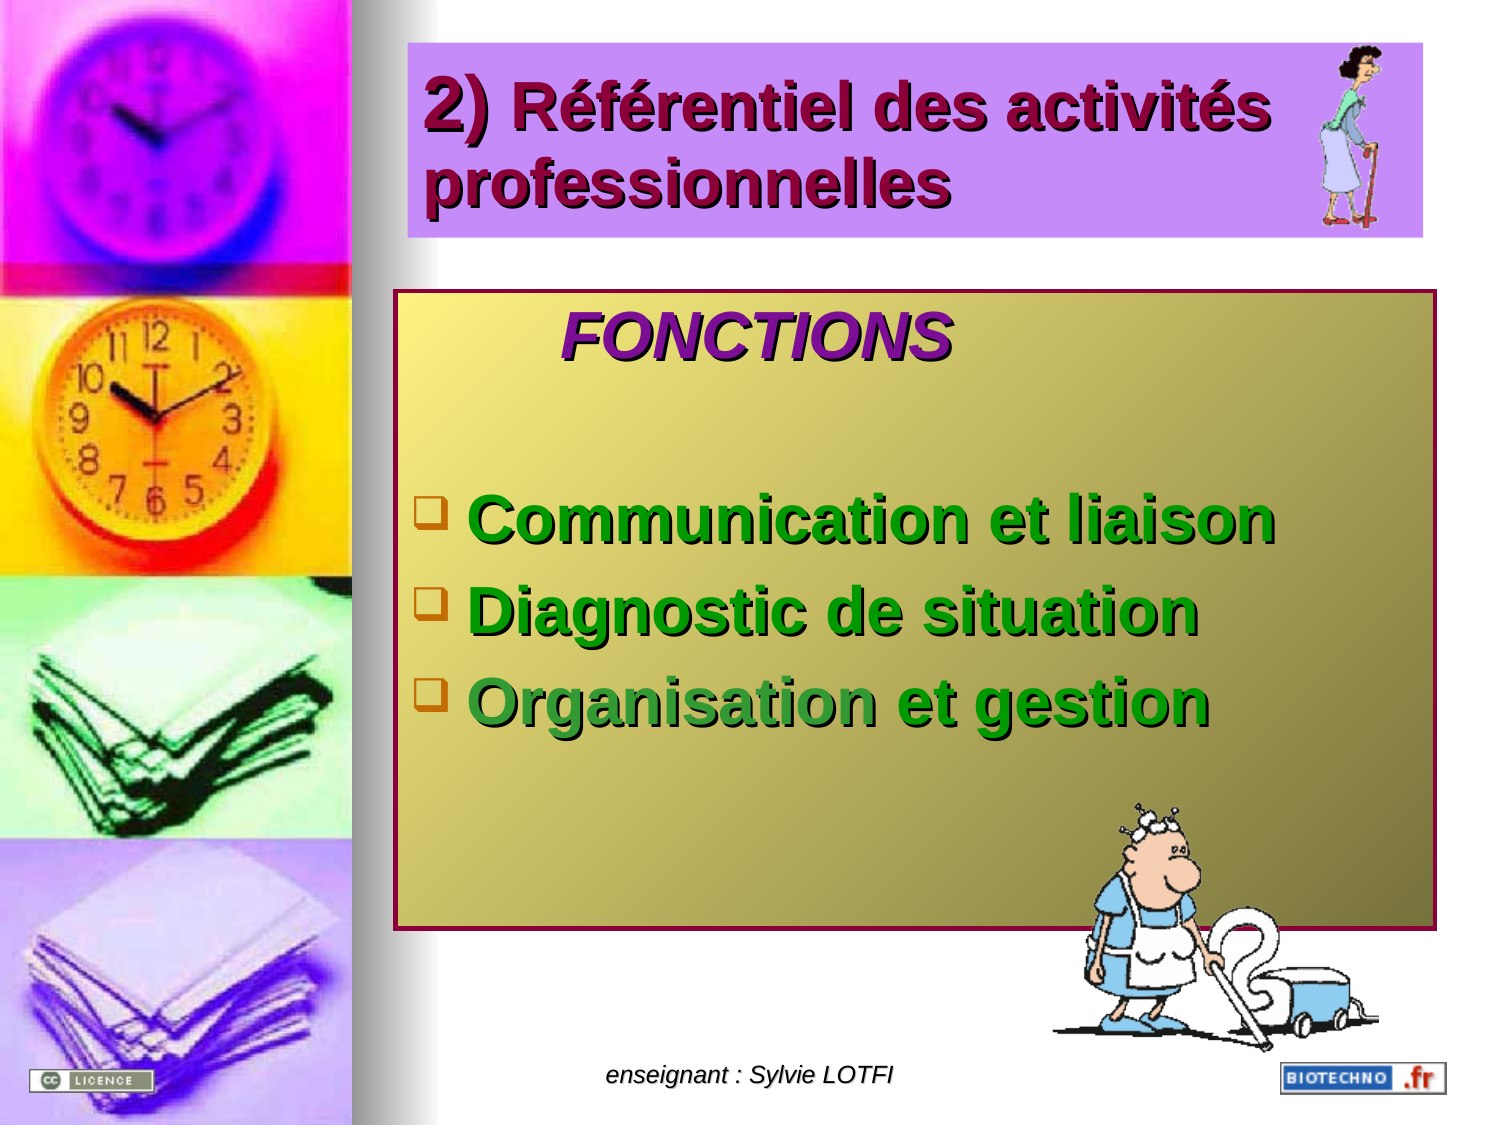

# 2) Référentiel des activités professionnelles
		FONCTIONS
Communication et liaison
Diagnostic de situation
Organisation et gestion